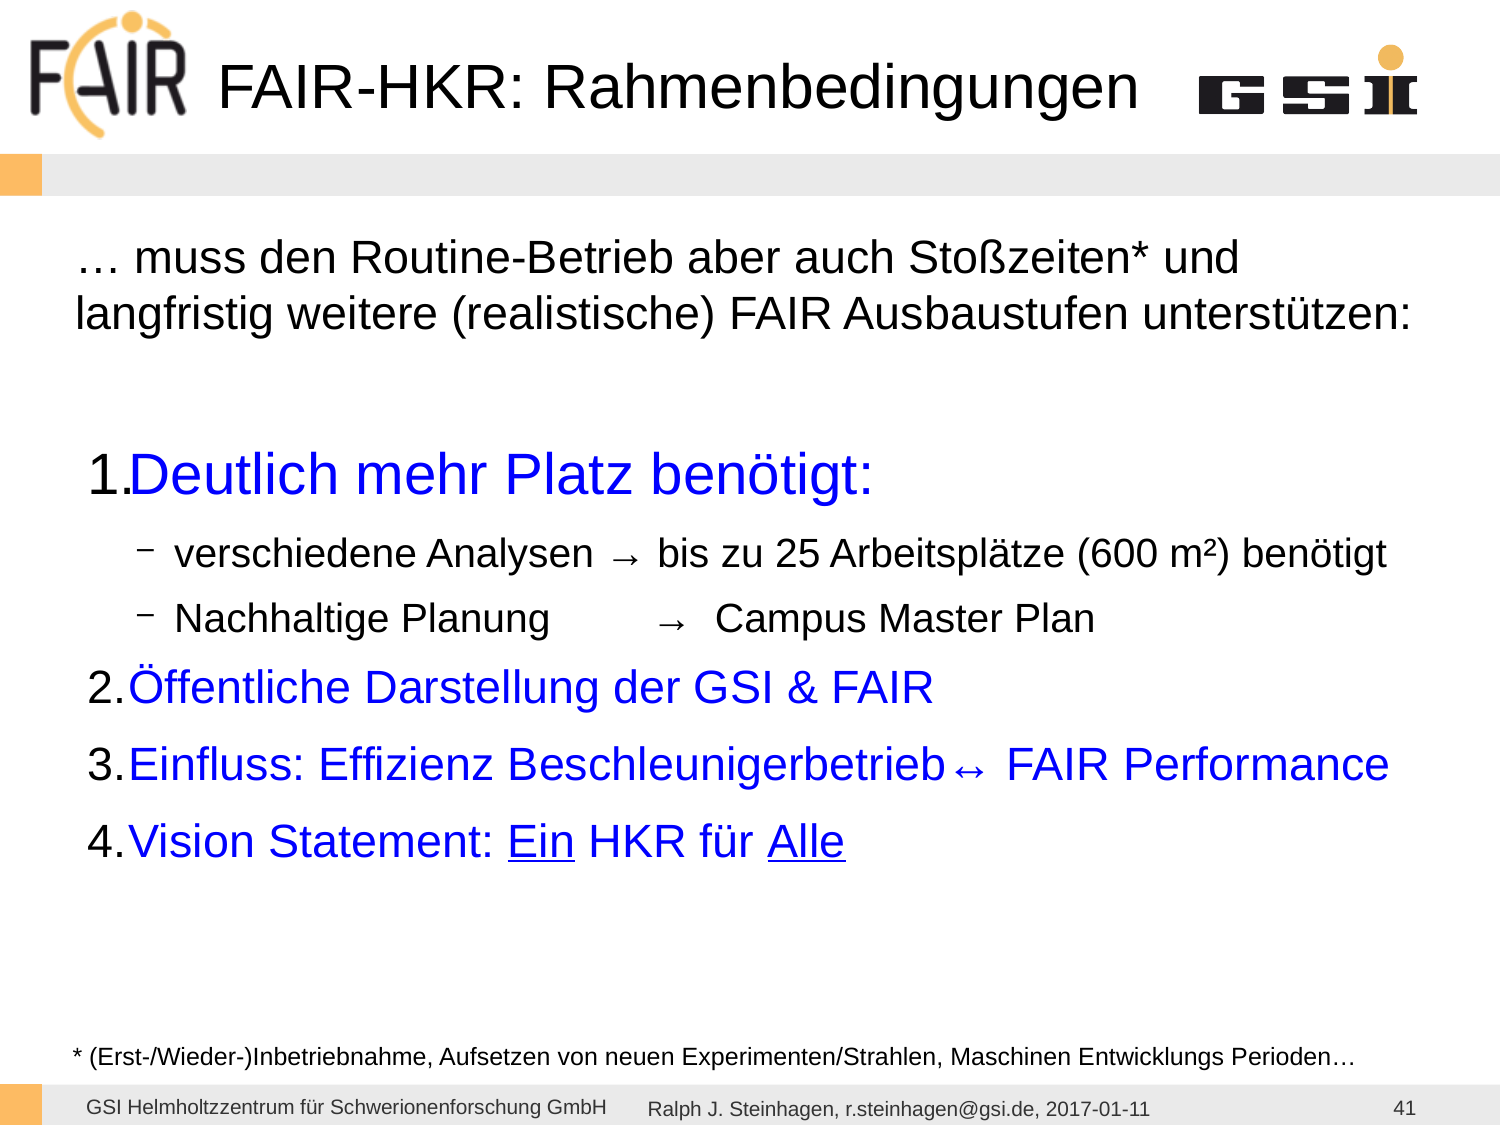

# FAIR-HKR: Rahmenbedingungen
… muss den Routine-Betrieb aber auch Stoßzeiten* und langfristig weitere (realistische) FAIR Ausbaustufen unterstützen:
Deutlich mehr Platz benötigt:
verschiedene Analysen → bis zu 25 Arbeitsplätze (600 m²) benötigt
Nachhaltige Planung → Campus Master Plan
Öffentliche Darstellung der GSI & FAIR
Einfluss: Effizienz Beschleunigerbetrieb↔ FAIR Performance
Vision Statement: Ein HKR für Alle
* (Erst-/Wieder-)Inbetriebnahme, Aufsetzen von neuen Experimenten/Strahlen, Maschinen Entwicklungs Perioden…